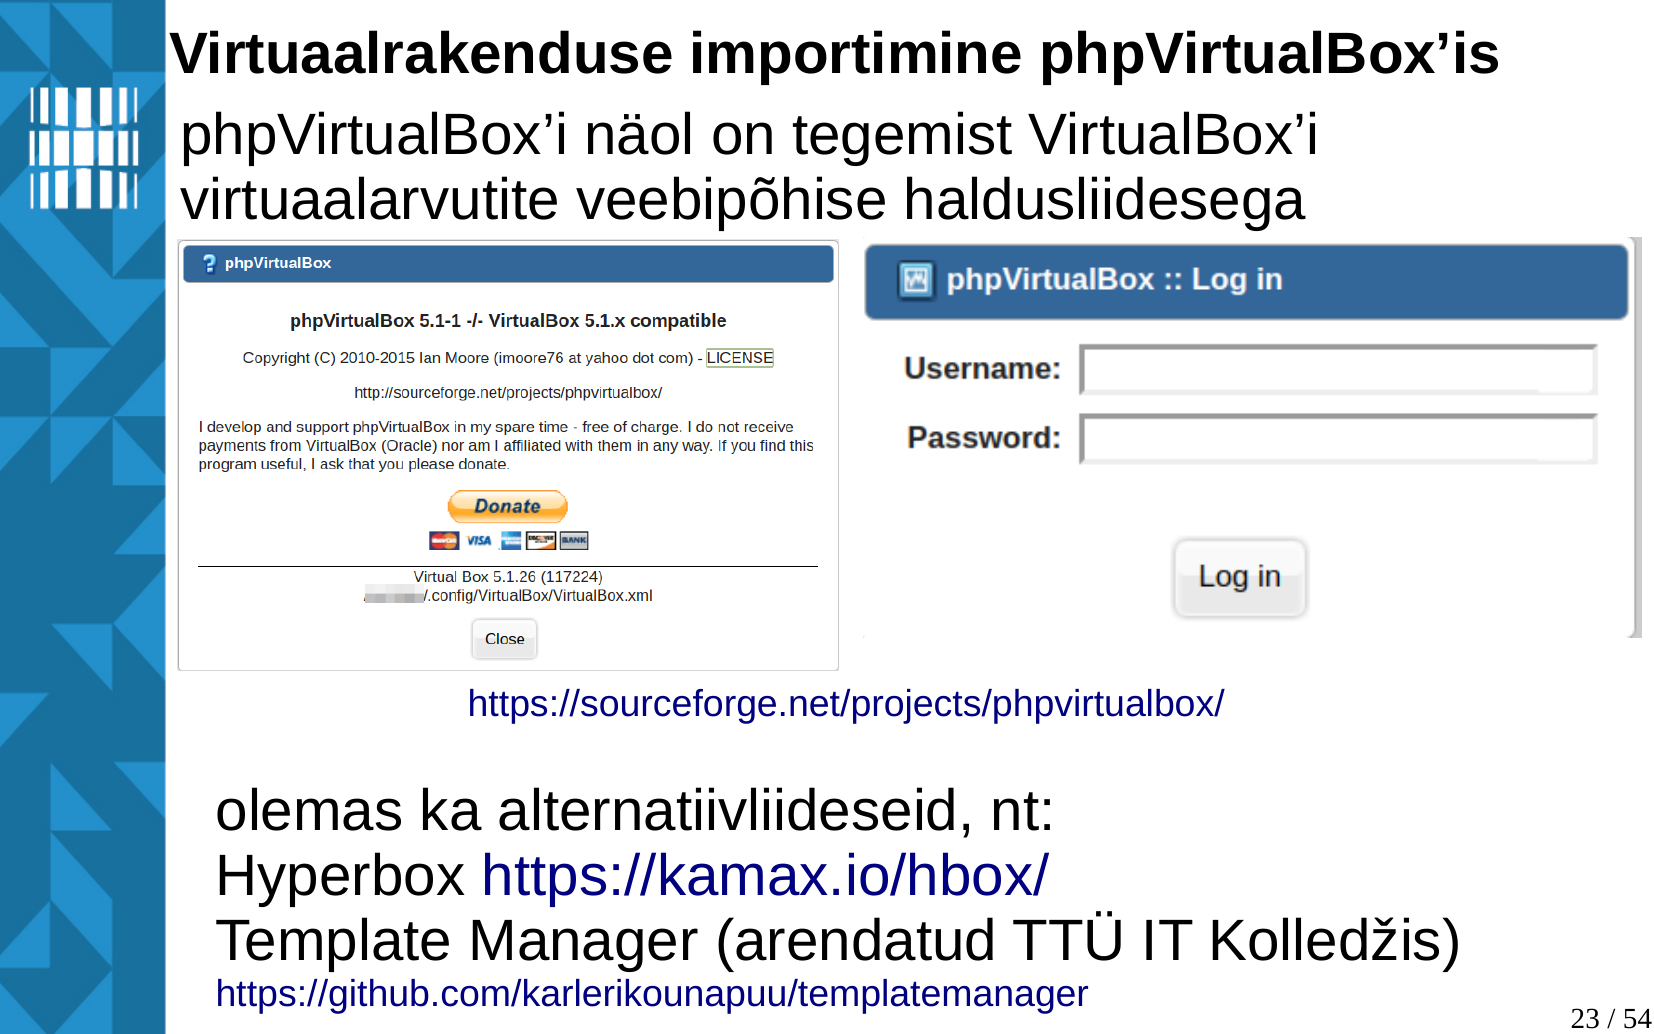

# Virtuaalrakenduse importimine phpVirtualBox’is
phpVirtualBox’i näol on tegemist VirtualBox’i virtuaalarvutite veebipõhise haldusliidesega
https://sourceforge.net/projects/phpvirtualbox/
olemas ka alternatiivliideseid, nt:
Hyperbox https://kamax.io/hbox/
Template Manager (arendatud TTÜ IT Kolledžis)
https://github.com/karlerikounapuu/templatemanager
23